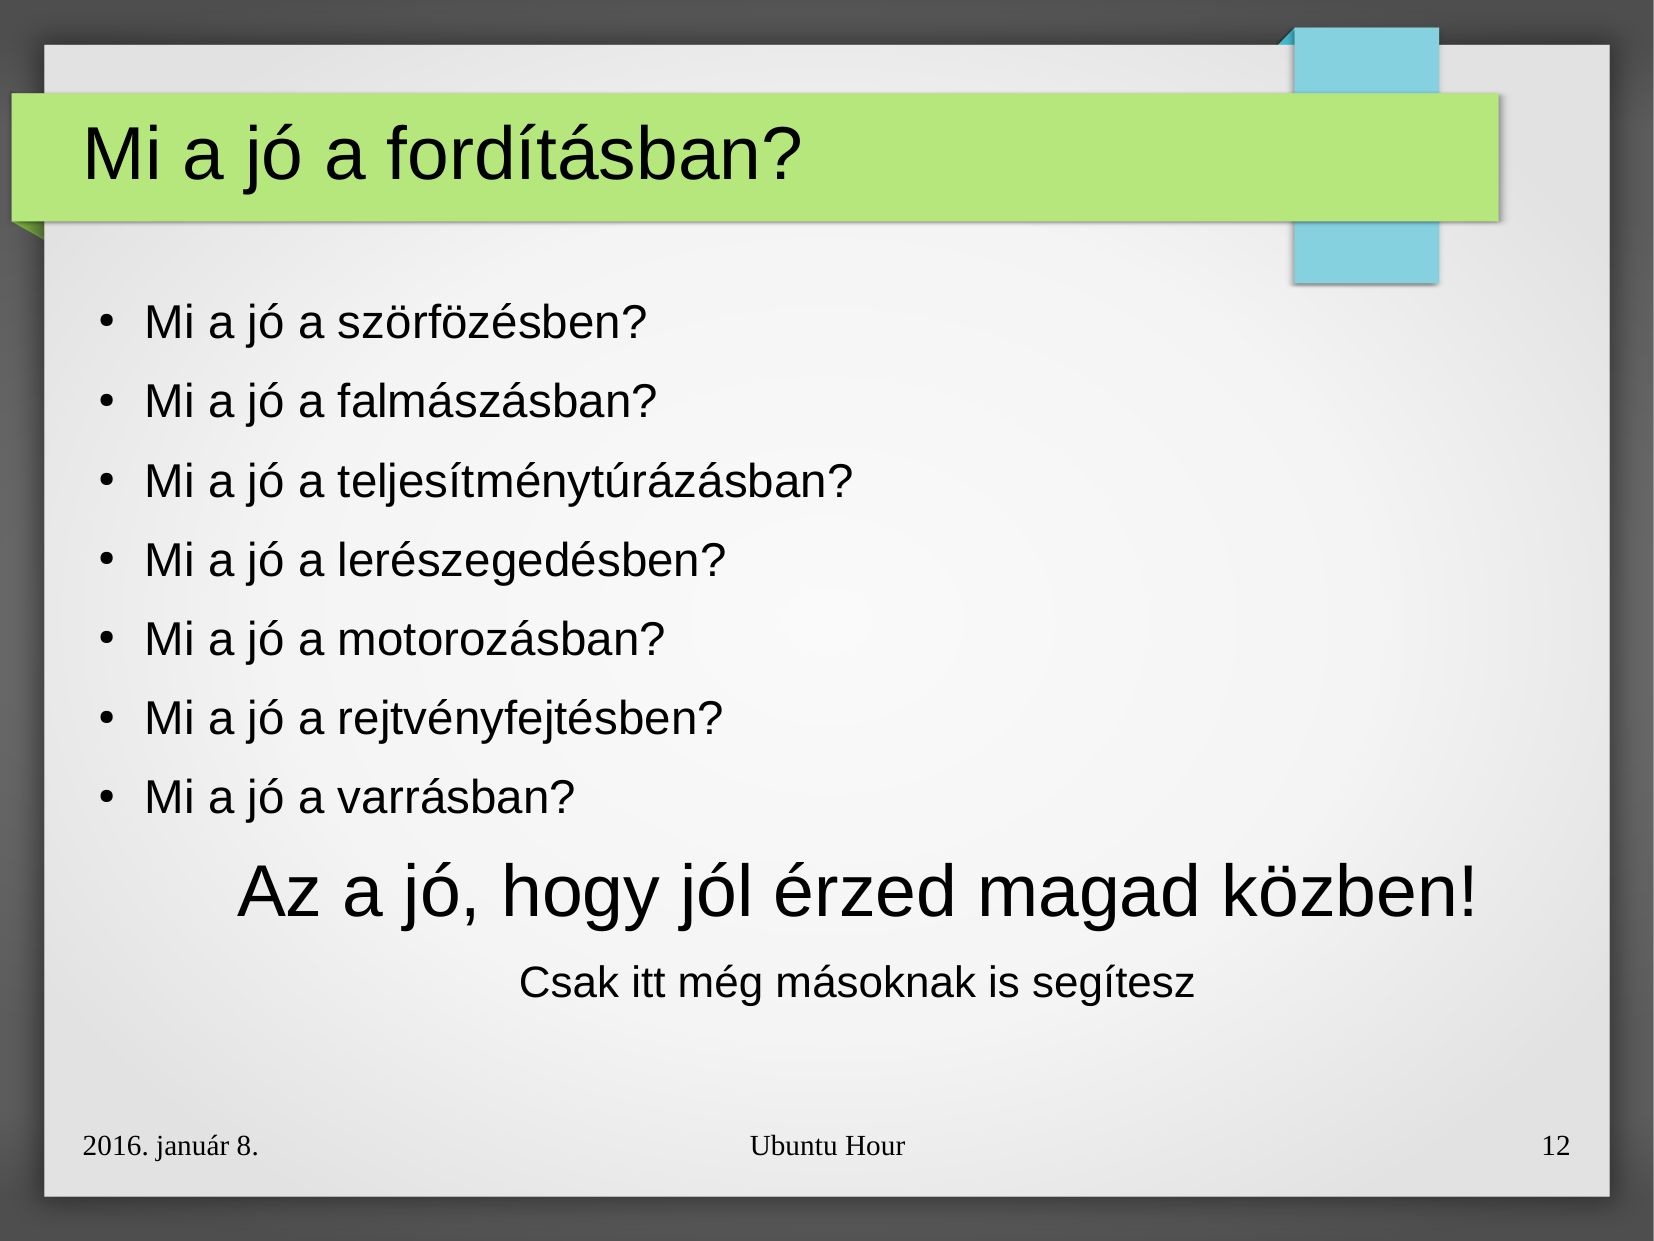

# Mi a jó a fordításban?
Mi a jó a szörfözésben?
Mi a jó a falmászásban?
Mi a jó a teljesítménytúrázásban?
Mi a jó a lerészegedésben?
Mi a jó a motorozásban?
Mi a jó a rejtvényfejtésben?
Mi a jó a varrásban?
Az a jó, hogy jól érzed magad közben!
Csak itt még másoknak is segítesz
2016. január 8.
Ubuntu Hour
12